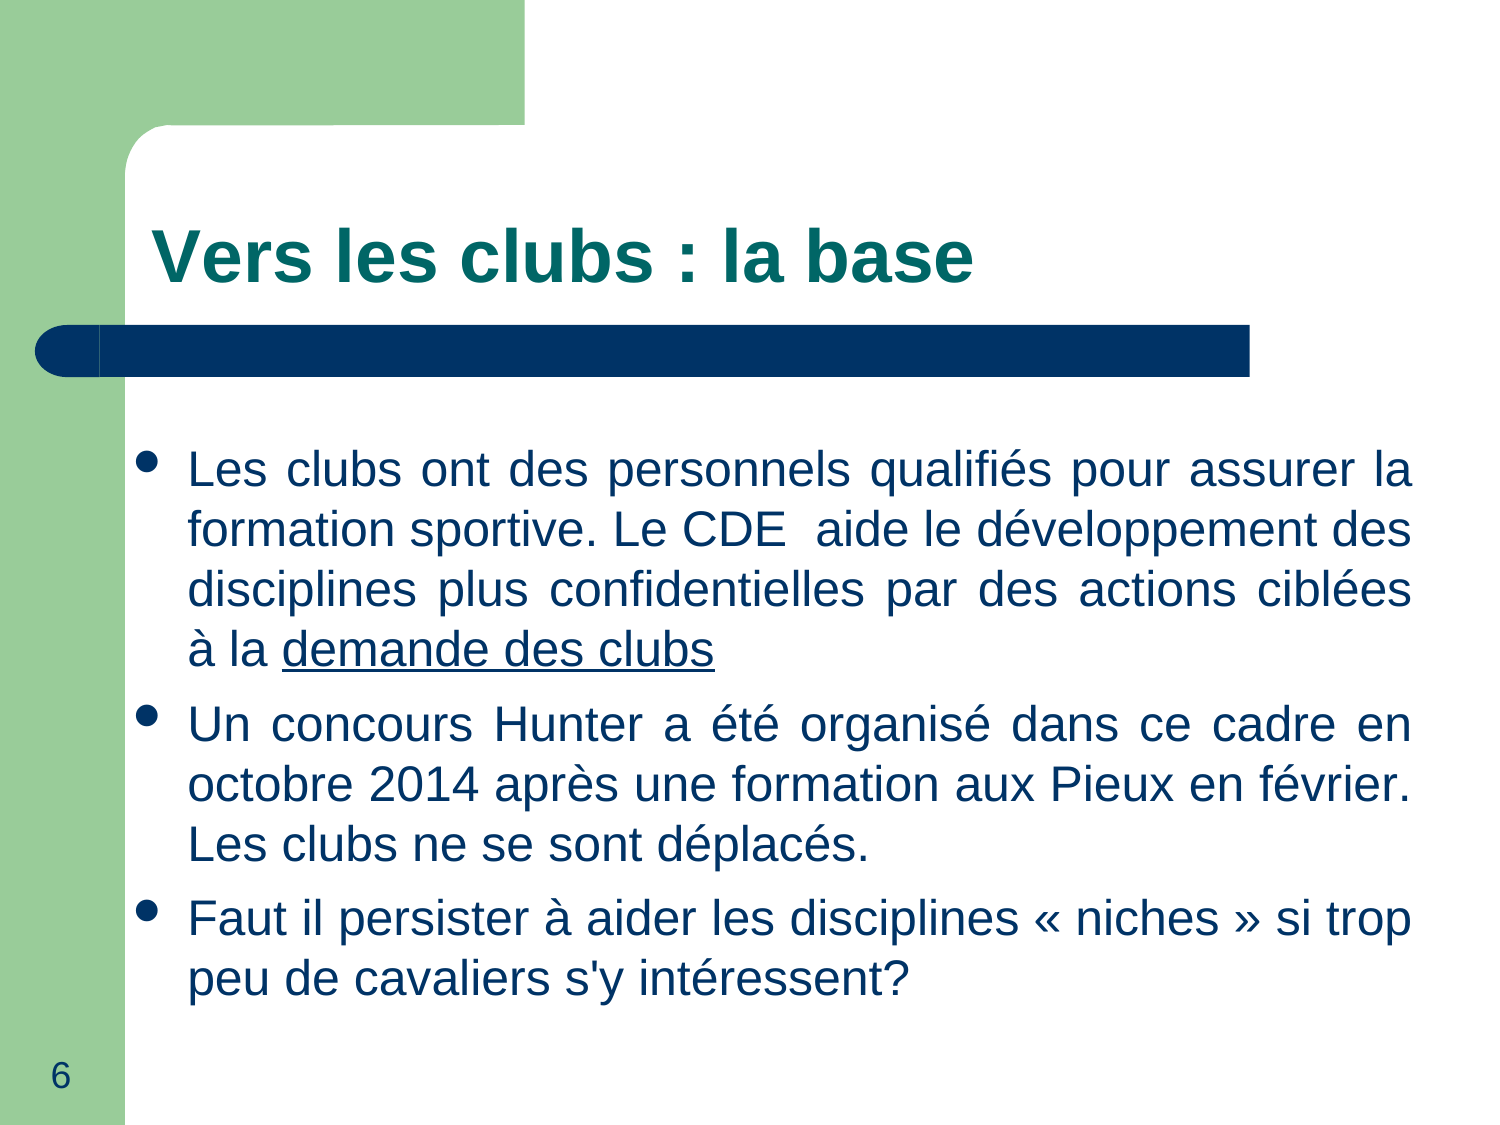

# Vers les clubs : la base
Les clubs ont des personnels qualifiés pour assurer la formation sportive. Le CDE aide le développement des disciplines plus confidentielles par des actions ciblées à la demande des clubs
Un concours Hunter a été organisé dans ce cadre en octobre 2014 après une formation aux Pieux en février. Les clubs ne se sont déplacés.
Faut il persister à aider les disciplines « niches » si trop peu de cavaliers s'y intéressent?
6